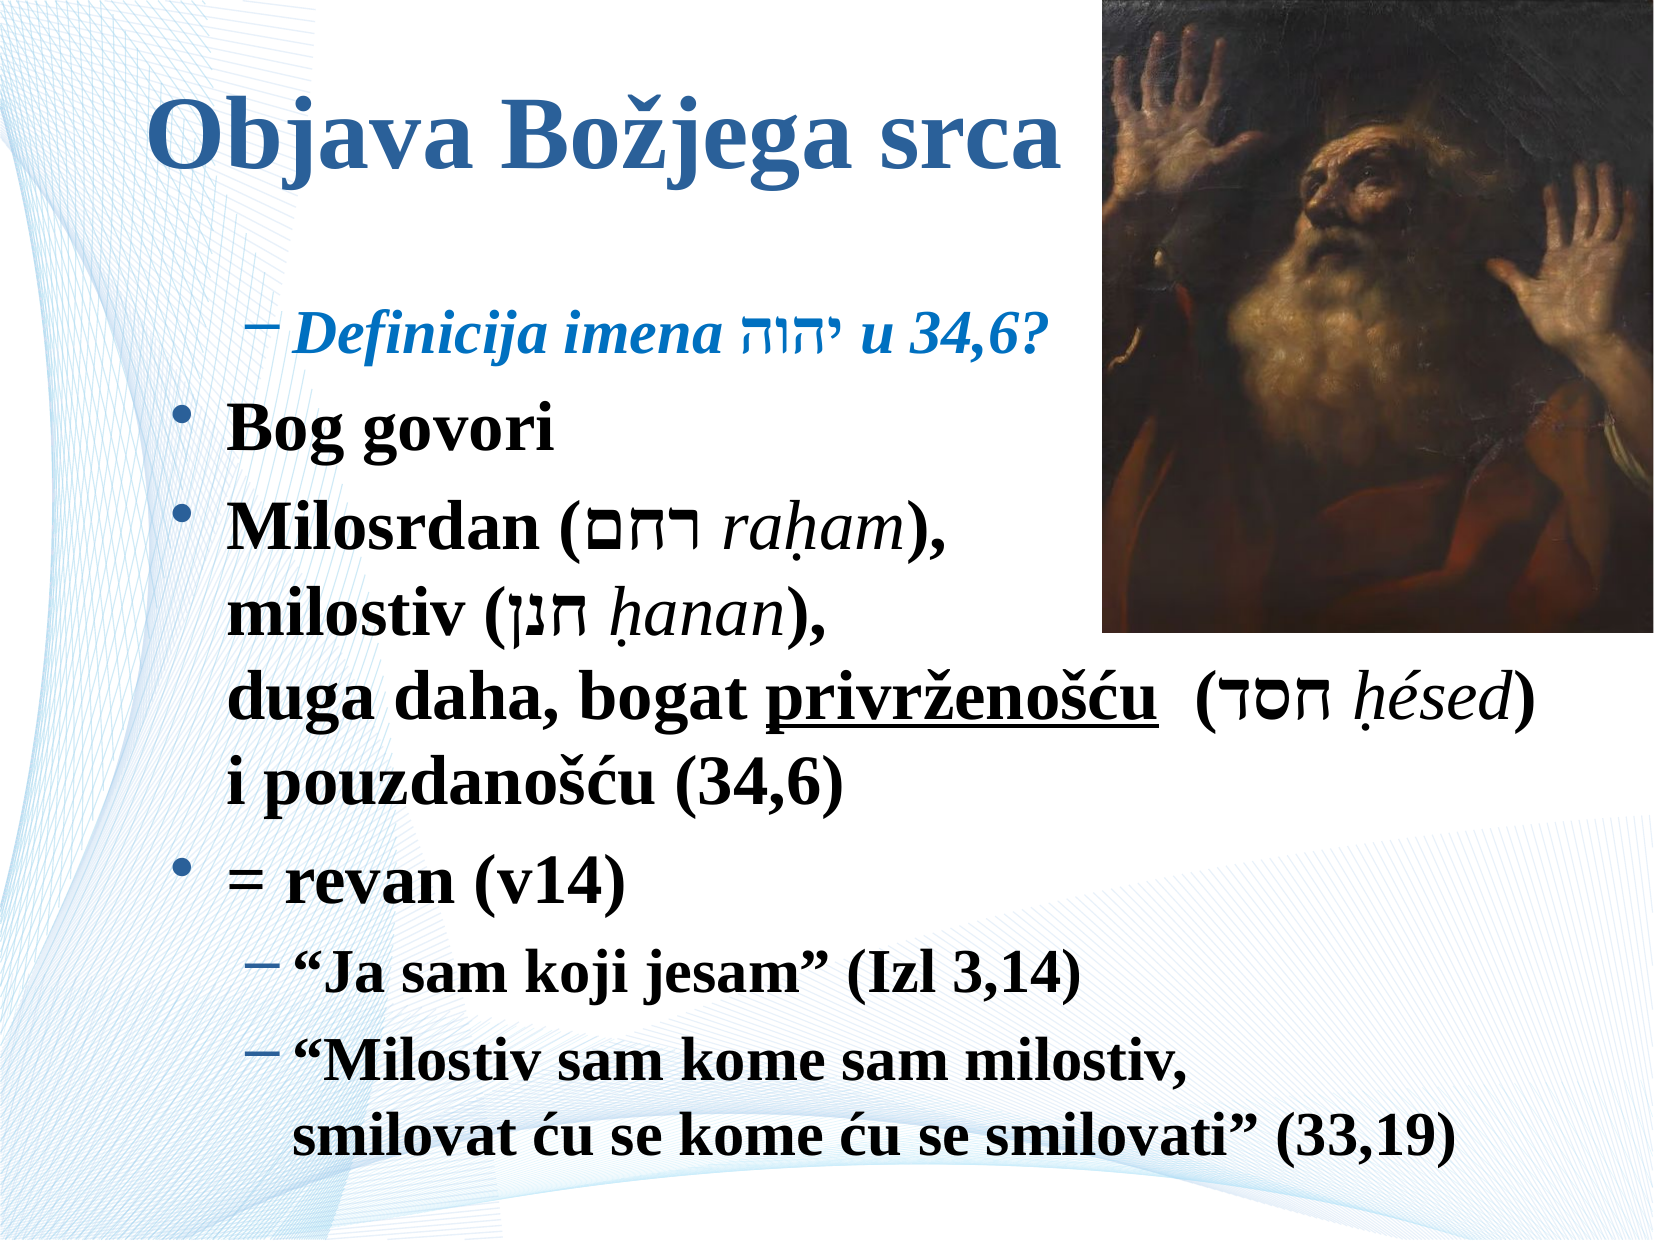

Objava Božjega srca
Definicija imena יהוה u 34,6?
Bog govori
Milosrdan (רחם raḥam),
milostiv (חנן ḥanan),
duga daha, bogat privrženošću (חסד ḥésed)
i pouzdanošću (34,6)
= revan (v14)
“Ja sam koji jesam” (Izl 3,14)
“Milostiv sam kome sam milostiv,
smilovat ću se kome ću se smilovati” (33,19)